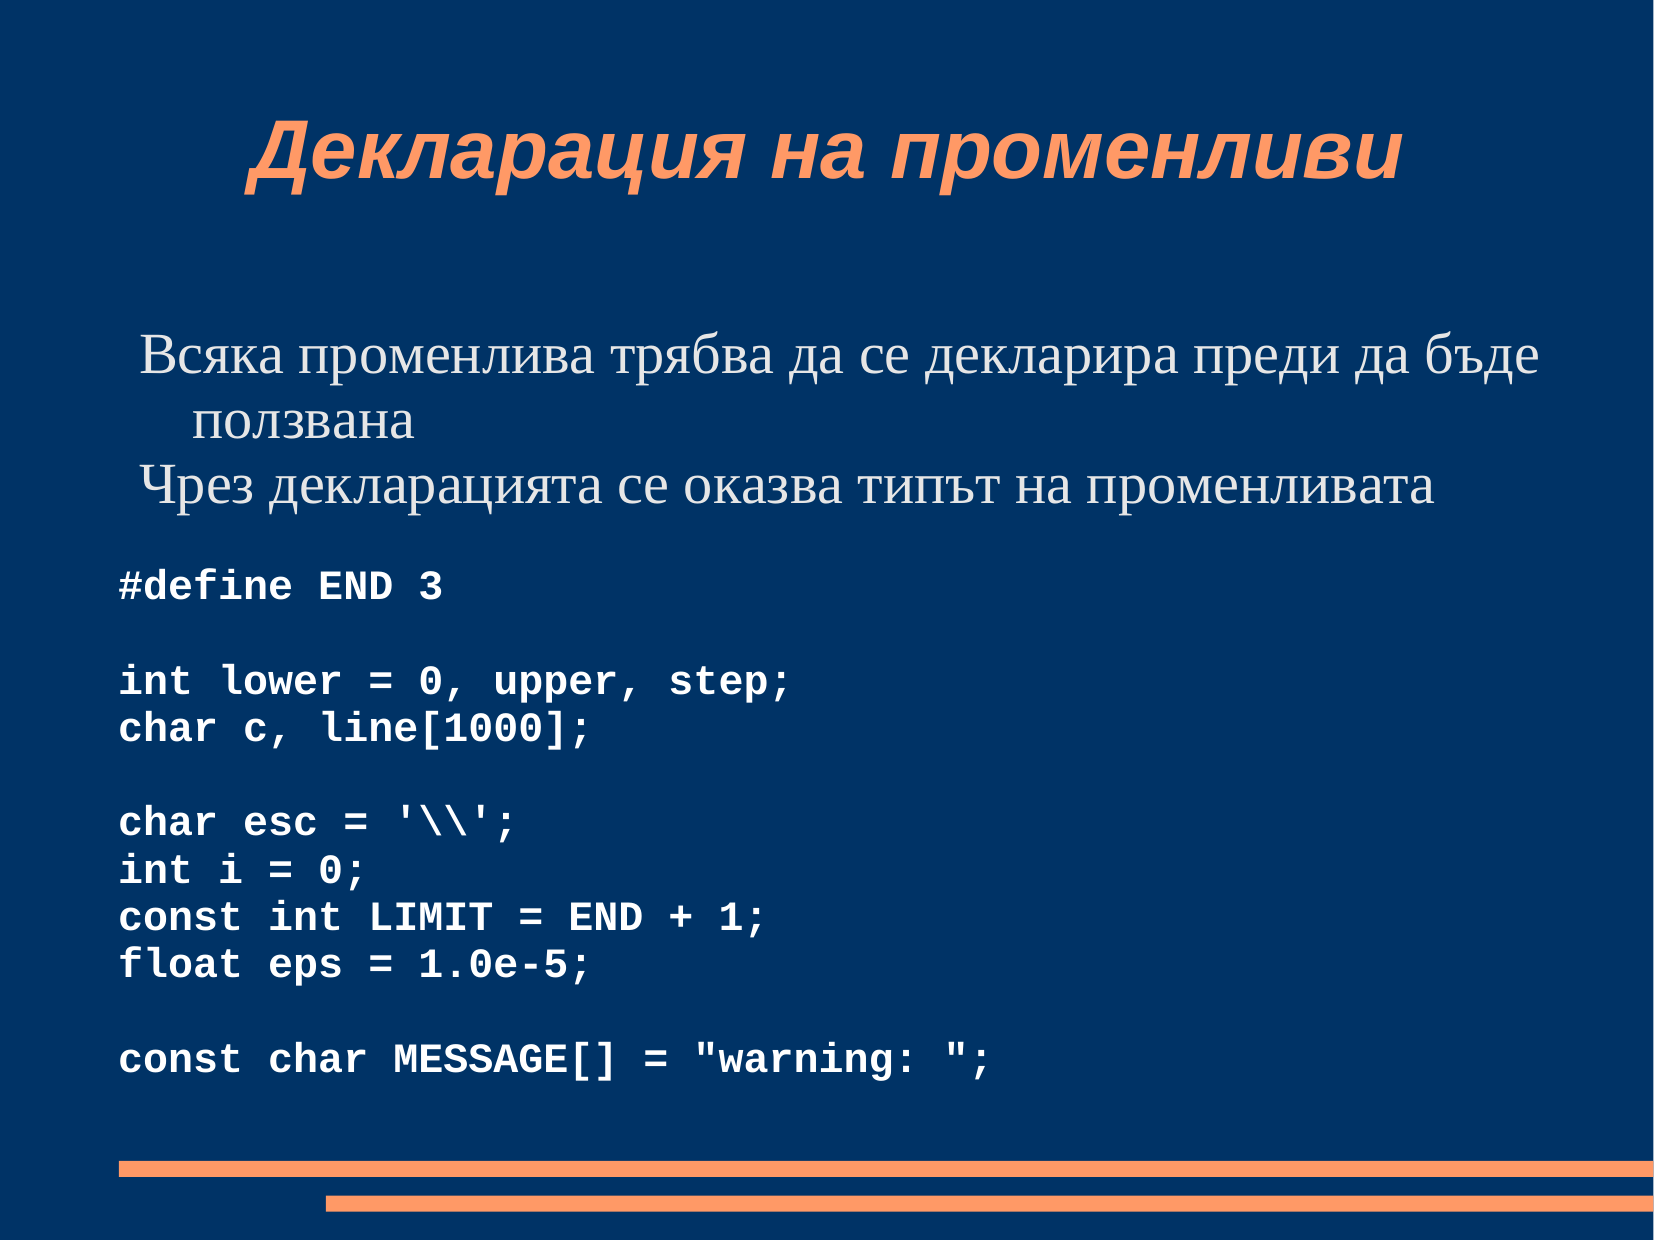

# Декларация на променливи
Всяка променлива трябва да се декларира преди да бъде ползвана
Чрез декларацията се оказва типът на променливата
#define END 3
int lower = 0, upper, step;
char c, line[1000];
char esc = '\\';
int i = 0;
const int LIMIT = END + 1;
float eps = 1.0e-5;
const char MESSAGE[] = "warning: ";